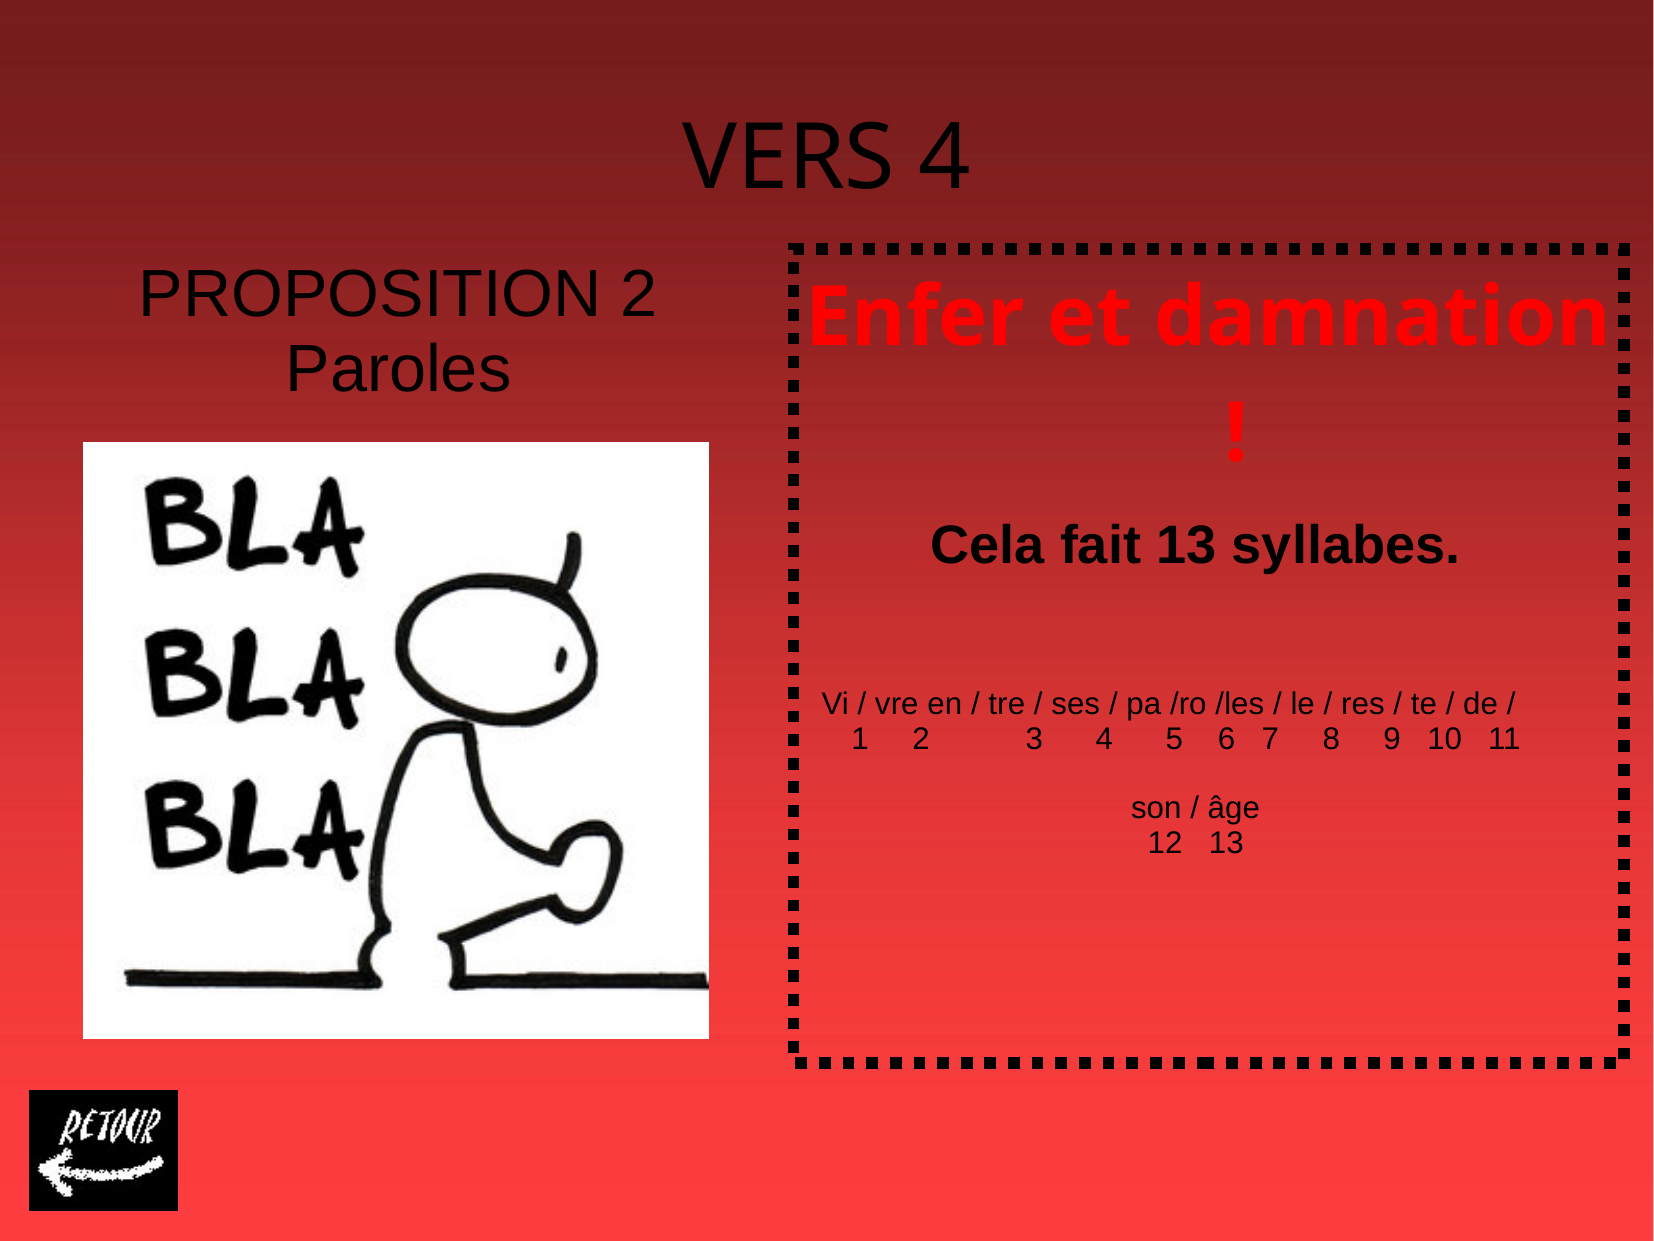

VERS 4
PROPOSITION 2
Paroles
# Enfer et damnation !
Cela fait 13 syllabes.
Vi / vre en / tre / ses / pa /ro /les / le / res / te / de / 1 2 3 4 5 6 7 8 9 10 11
son / âge
12 13